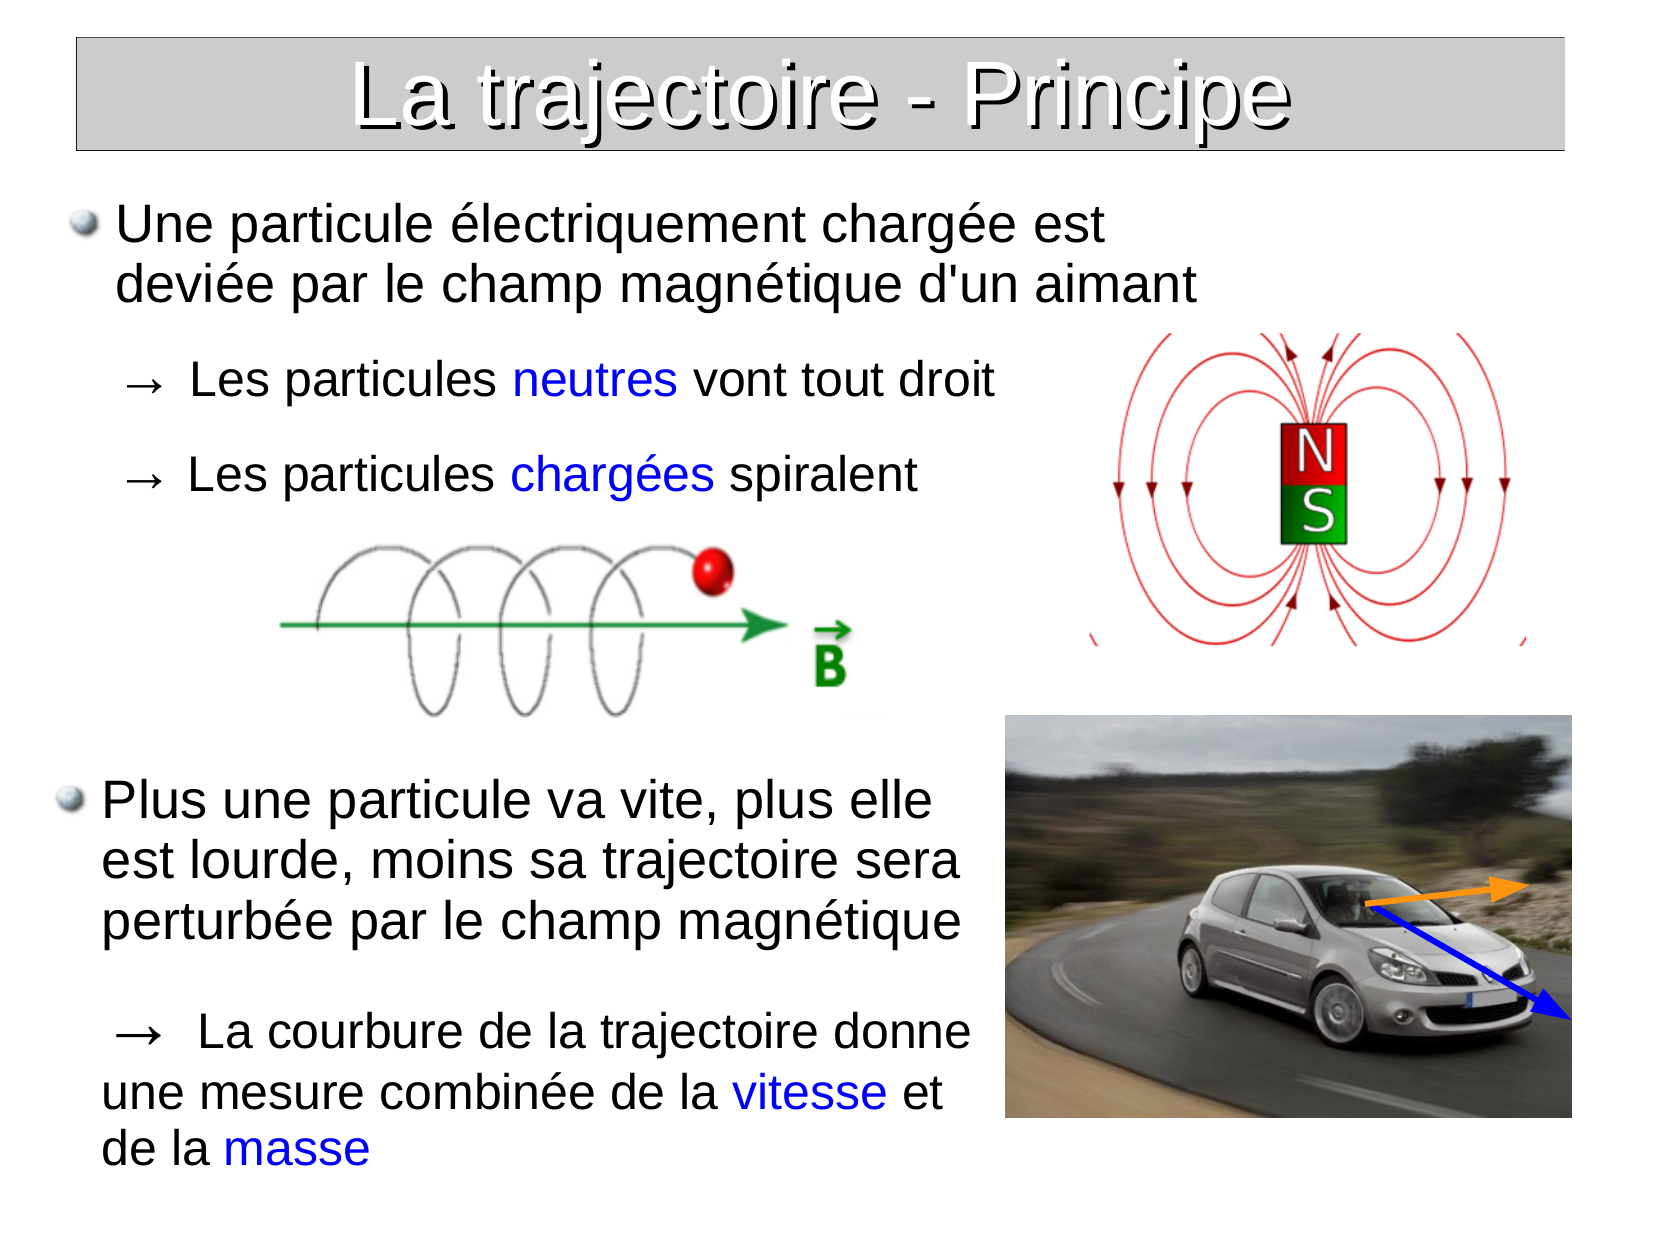

# La trajectoire - Principe
Une particule électriquement chargée est deviée par le champ magnétique d'un aimant
→ Les particules neutres vont tout droit
→ Les particules chargées spiralent
Plus une particule va vite, plus elle est lourde, moins sa trajectoire sera perturbée par le champ magnétique
→ La courbure de la trajectoire donne une mesure combinée de la vitesse et de la masse